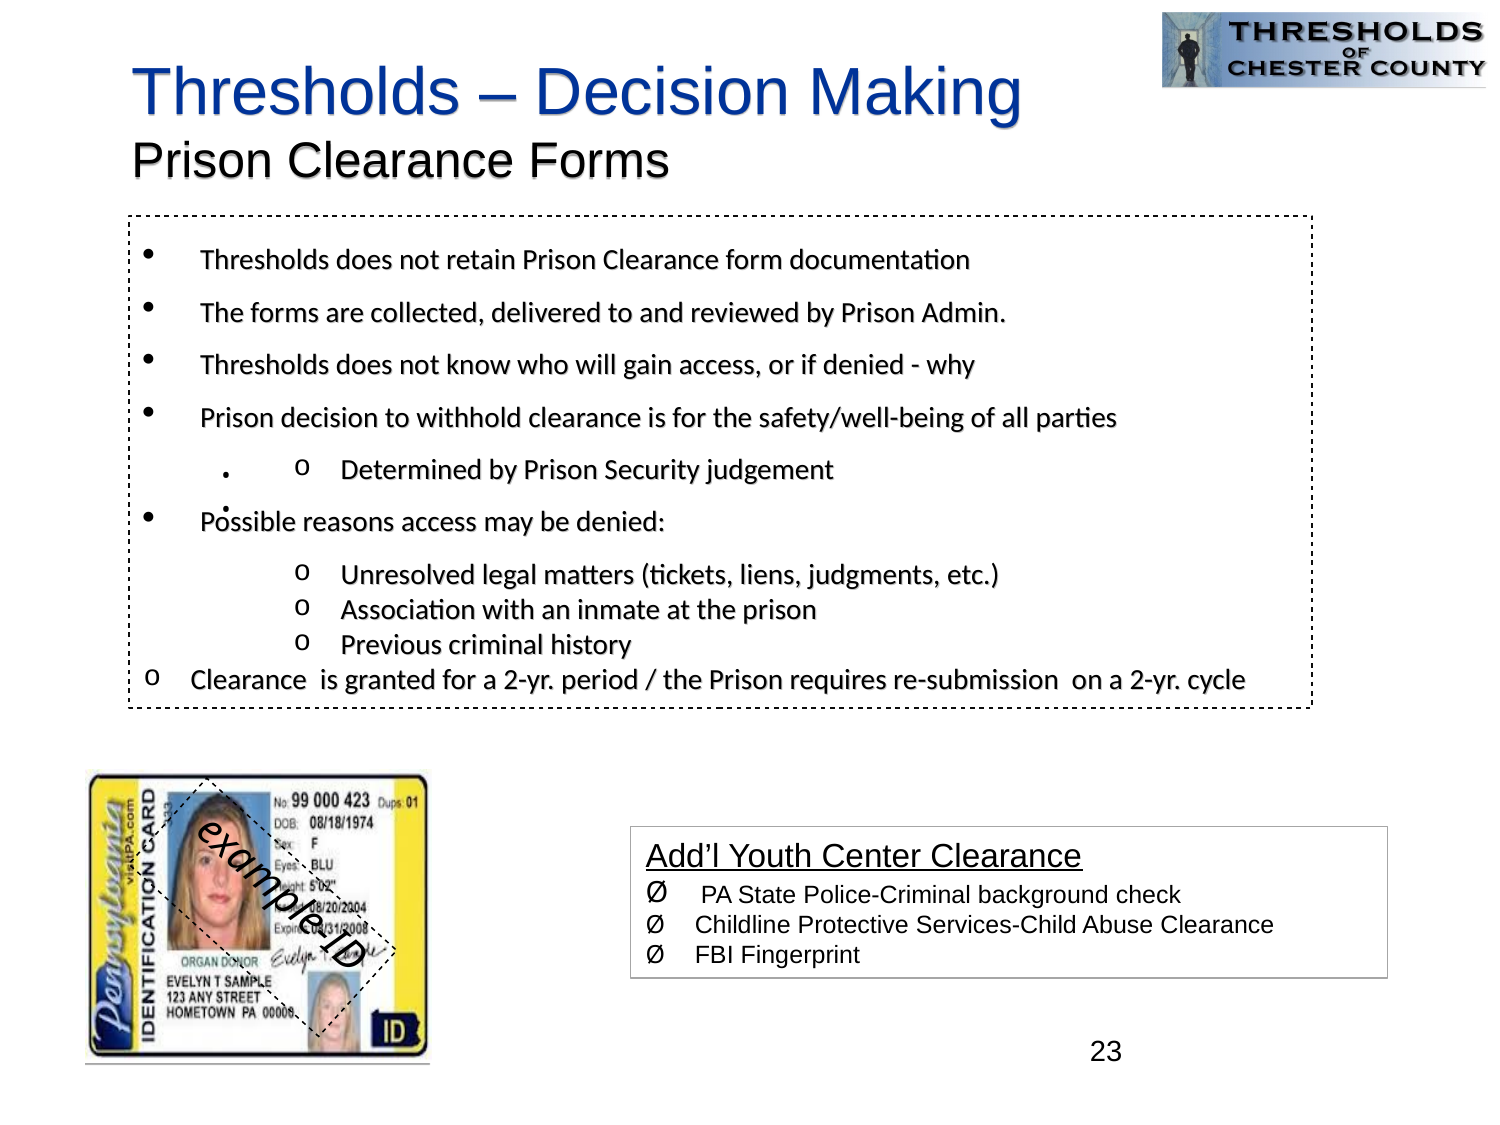

# Thresholds – Decision Making Prison Clearance Forms
Thresholds does not retain Prison Clearance form documentation
The forms are collected, delivered to and reviewed by Prison Admin.
Thresholds does not know who will gain access, or if denied - why
Prison decision to withhold clearance is for the safety/well-being of all parties
Determined by Prison Security judgement
Possible reasons access may be denied:
Unresolved legal matters (tickets, liens, judgments, etc.)
Association with an inmate at the prison
Previous criminal history
Clearance is granted for a 2-yr. period / the Prison requires re-submission on a 2-yr. cycle
 example-ID
Add’l Youth Center Clearance
 PA State Police-Criminal background check
 Childline Protective Services-Child Abuse Clearance
 FBI Fingerprint
20